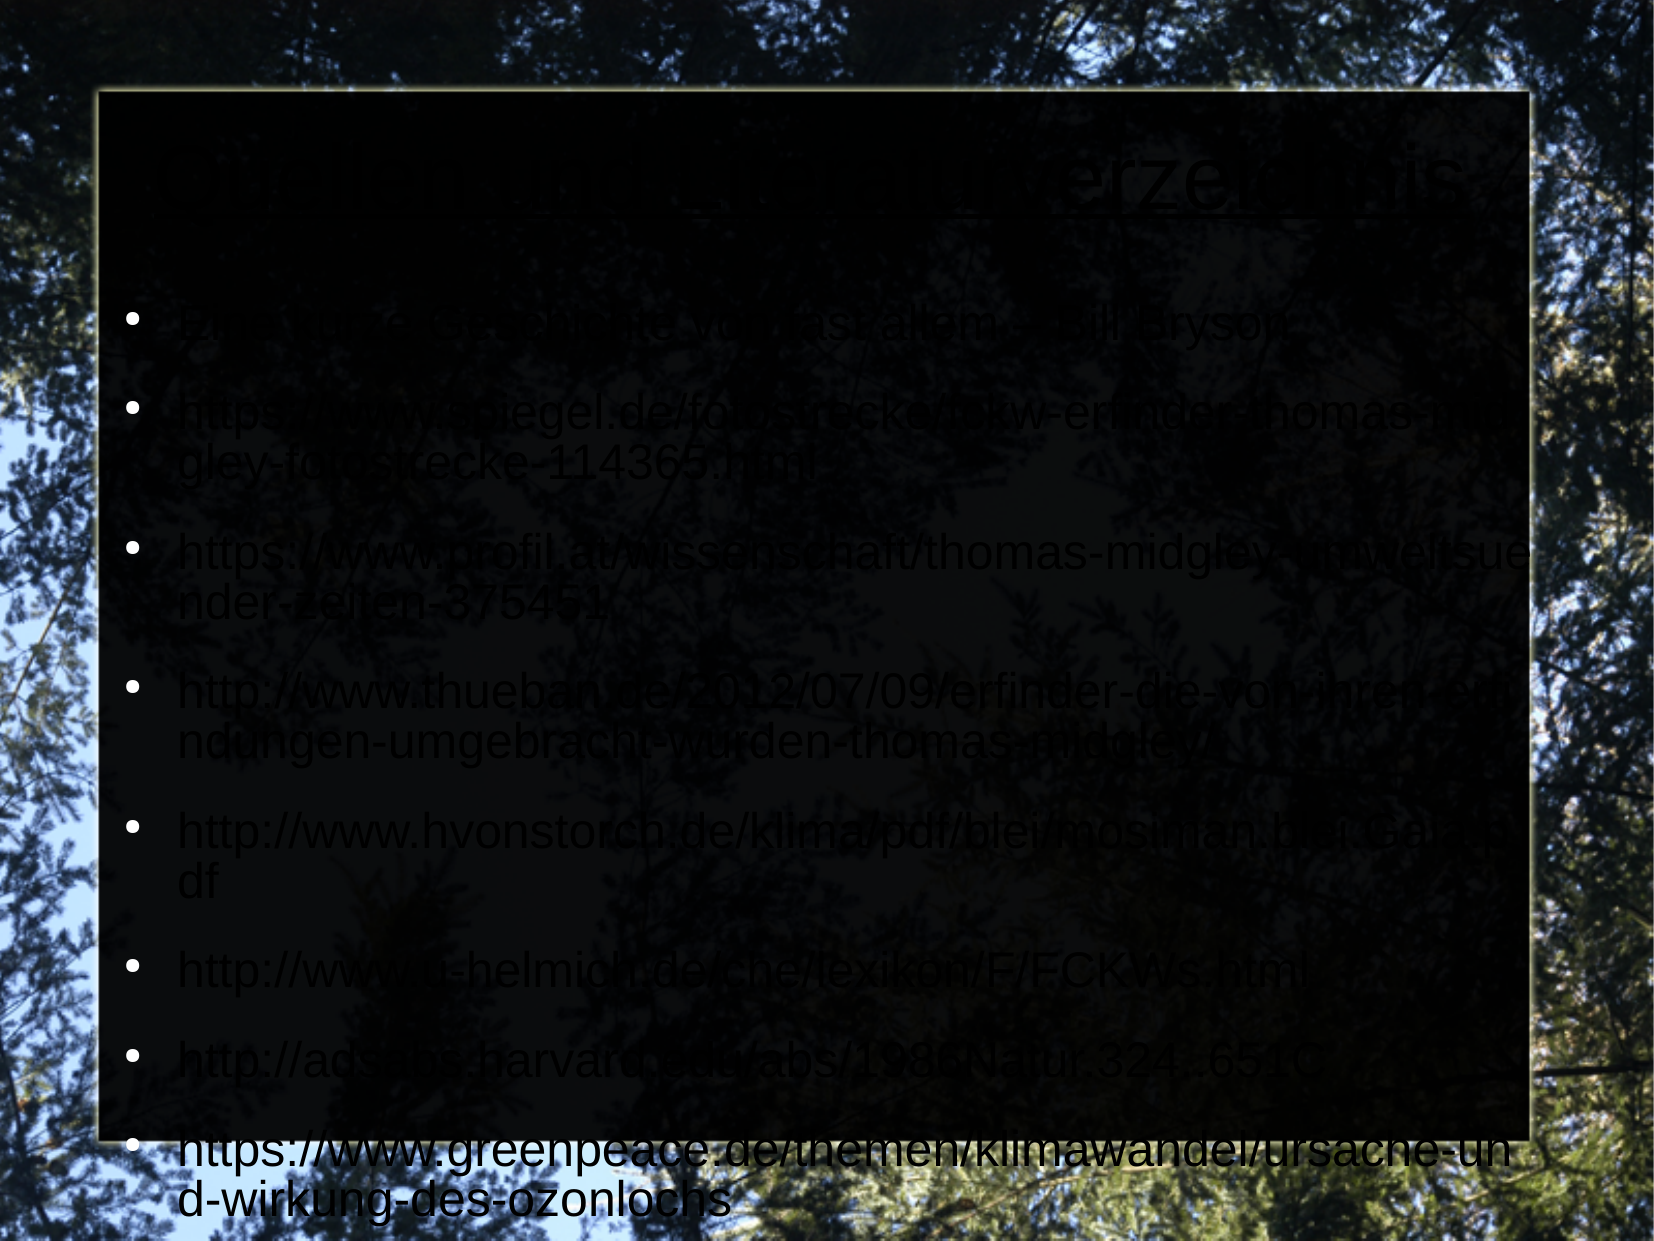

# Quellen und Literaturverzeichnis
Eine kurze Geschichte von fast allem – Bill Bryson
https://www.spiegel.de/fotostrecke/fckw-erfinder-thomas-midgley-fotostrecke-114365.html
https://www.profil.at/wissenschaft/thomas-midgley-umweltsuender-zeiten-375451
http://www.thueban.de/2012/07/09/erfinder-die-von-ihren-erfindungen-umgebracht-wurden-thomas-midgley/
http://www.hvonstorch.de/klima/pdf/blei/mosiman.blei.Gaia.pdf
http://www.u-helmich.de/che/lexikon/F/FCKWs.html
http://adsabs.harvard.edu/abs/1986Natur.324..651C
https://www.greenpeace.de/themen/klimawandel/ursache-und-wirkung-des-ozonlochs
https://www.aerzteblatt.de/archiv/11978/Umwelt-Veraenderungen-in-der-Ozonschicht
https://www.weltderphysik.de/gebiet/erde/news/2017/ozonloch-schliesst-sich-langsamer-als-erwartet/